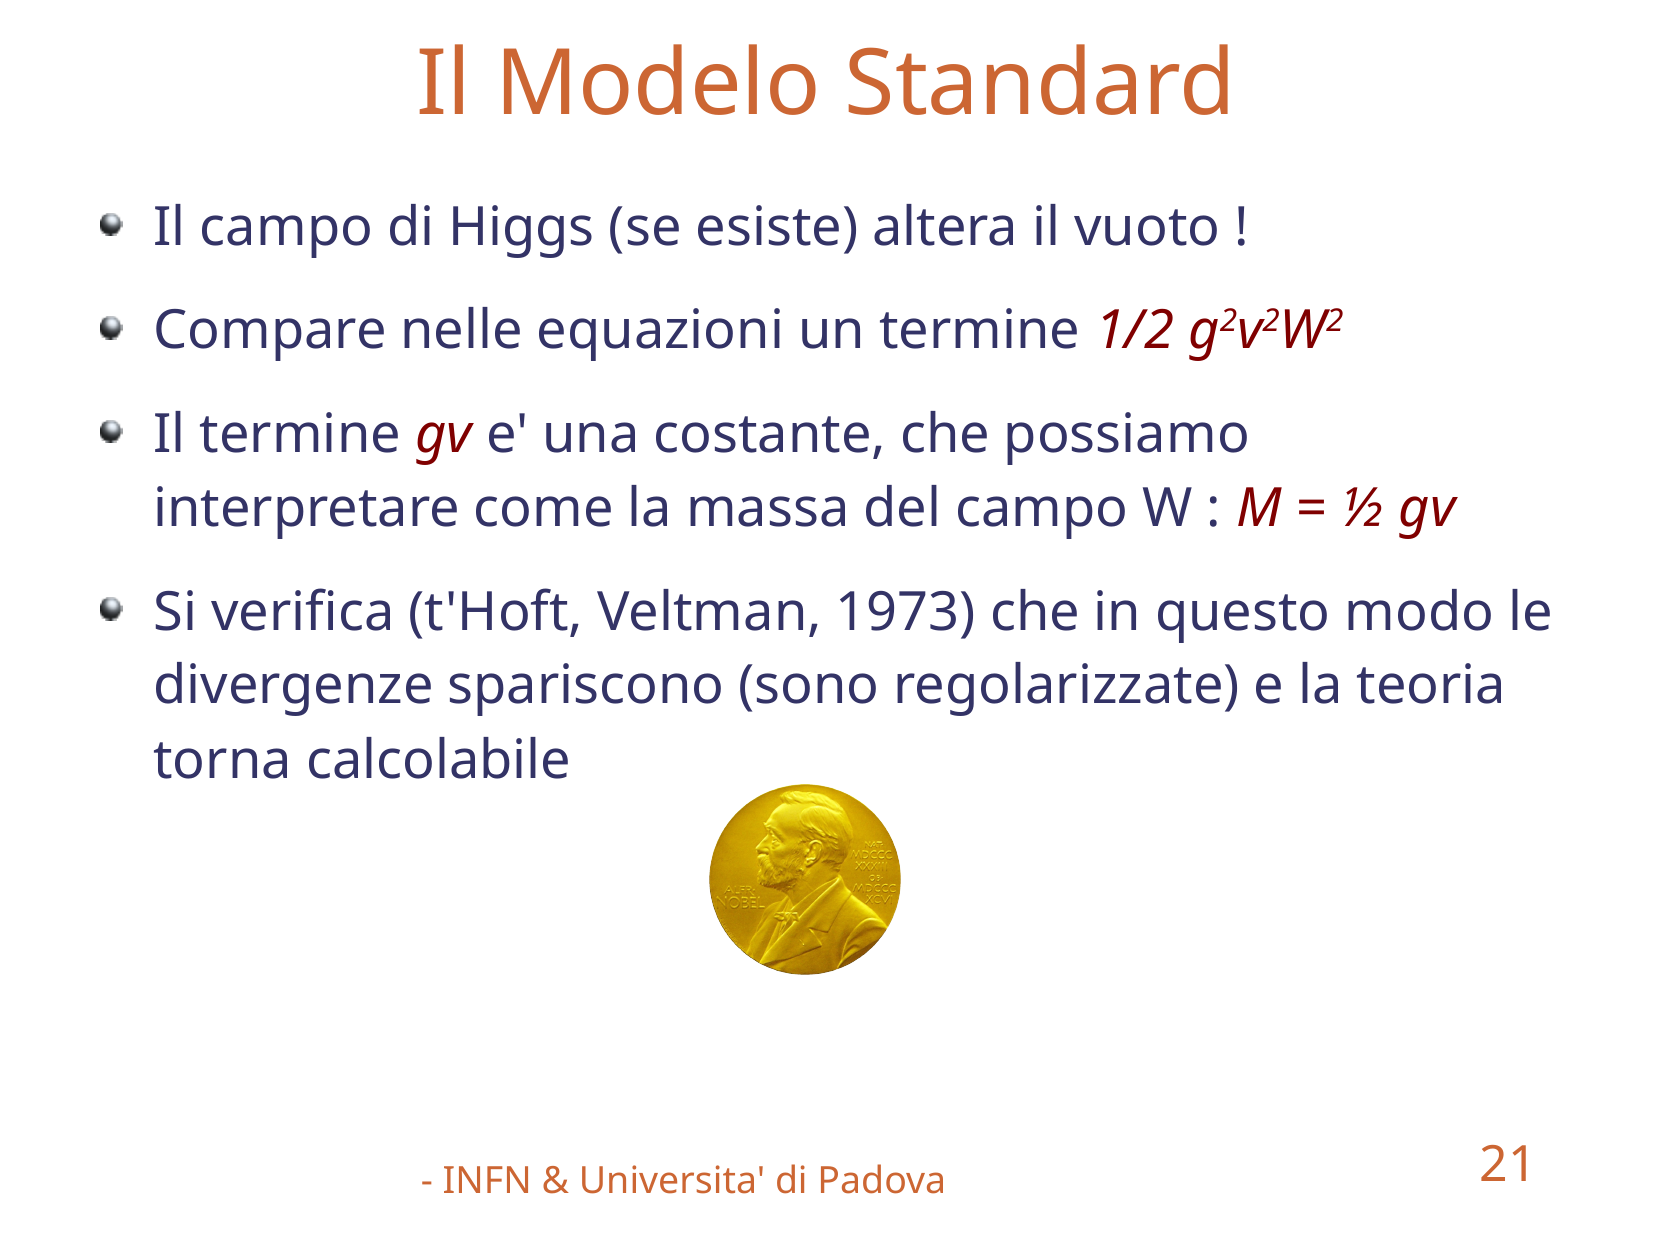

# Il Modelo Standard
Il campo di Higgs (se esiste) altera il vuoto !
Compare nelle equazioni un termine 1/2 g2v2W2
Il termine gv e' una costante, che possiamo interpretare come la massa del campo W : M = ½ gv
Si verifica (t'Hoft, Veltman, 1973) che in questo modo le divergenze spariscono (sono regolarizzate) e la teoria torna calcolabile